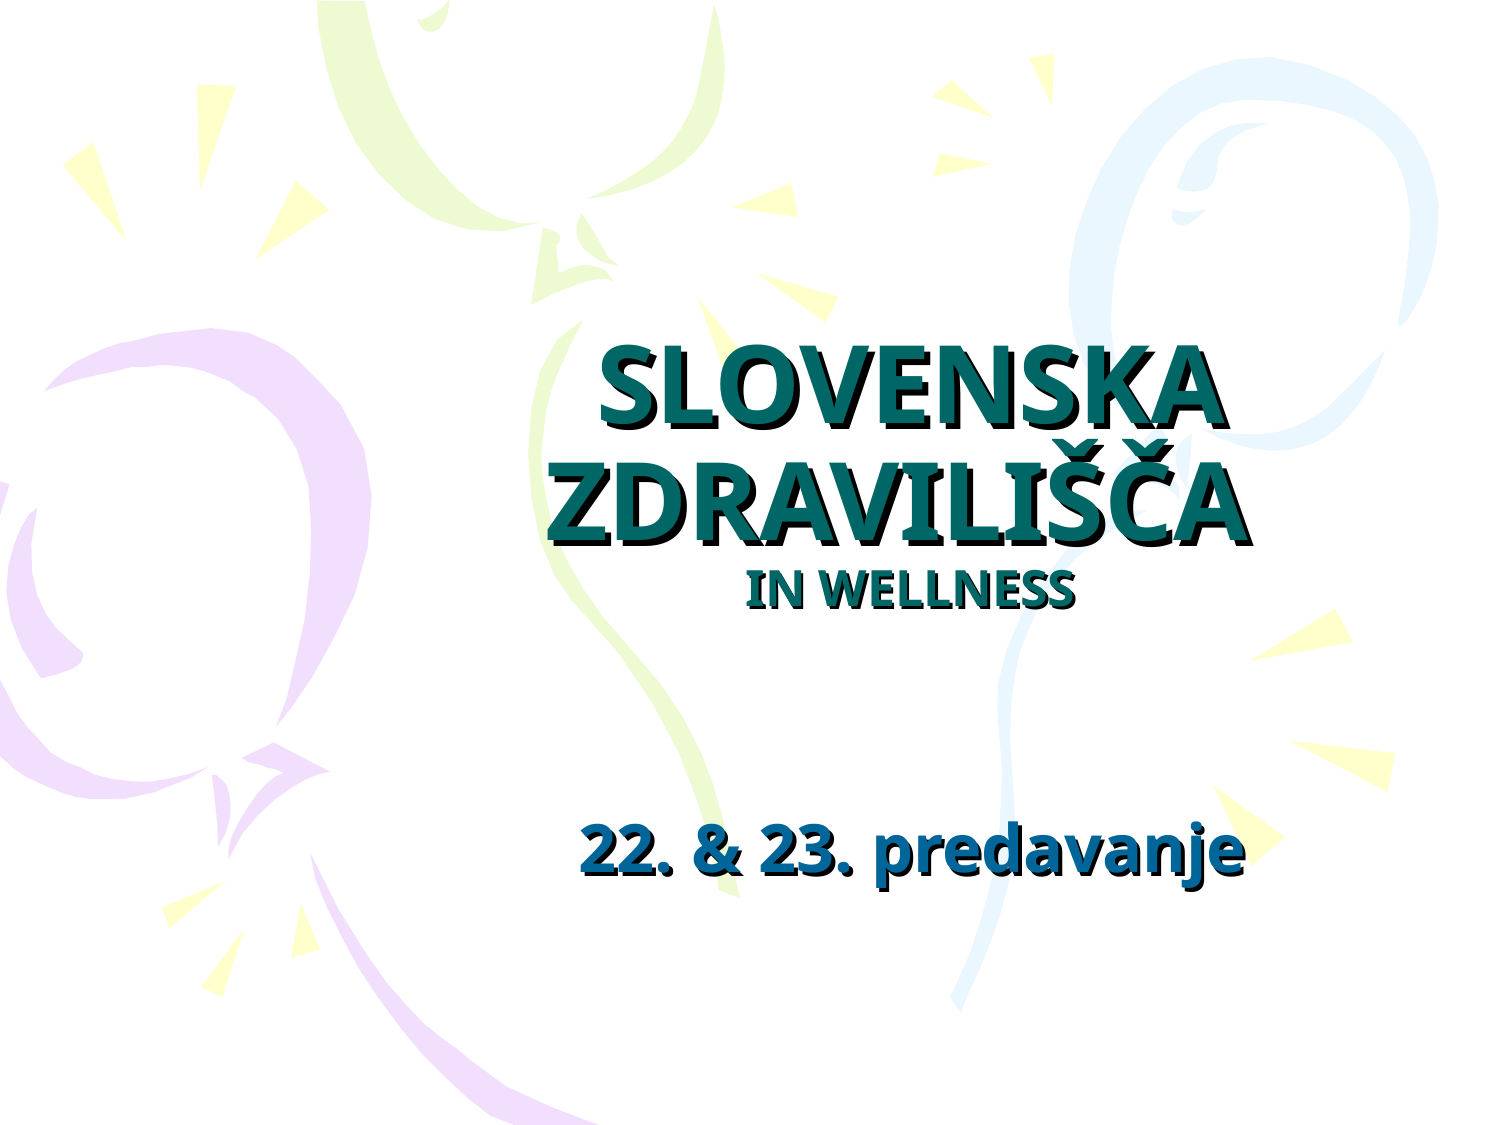

# SLOVENSKA ZDRAVILIŠČA IN WELLNESS
22. & 23. predavanje